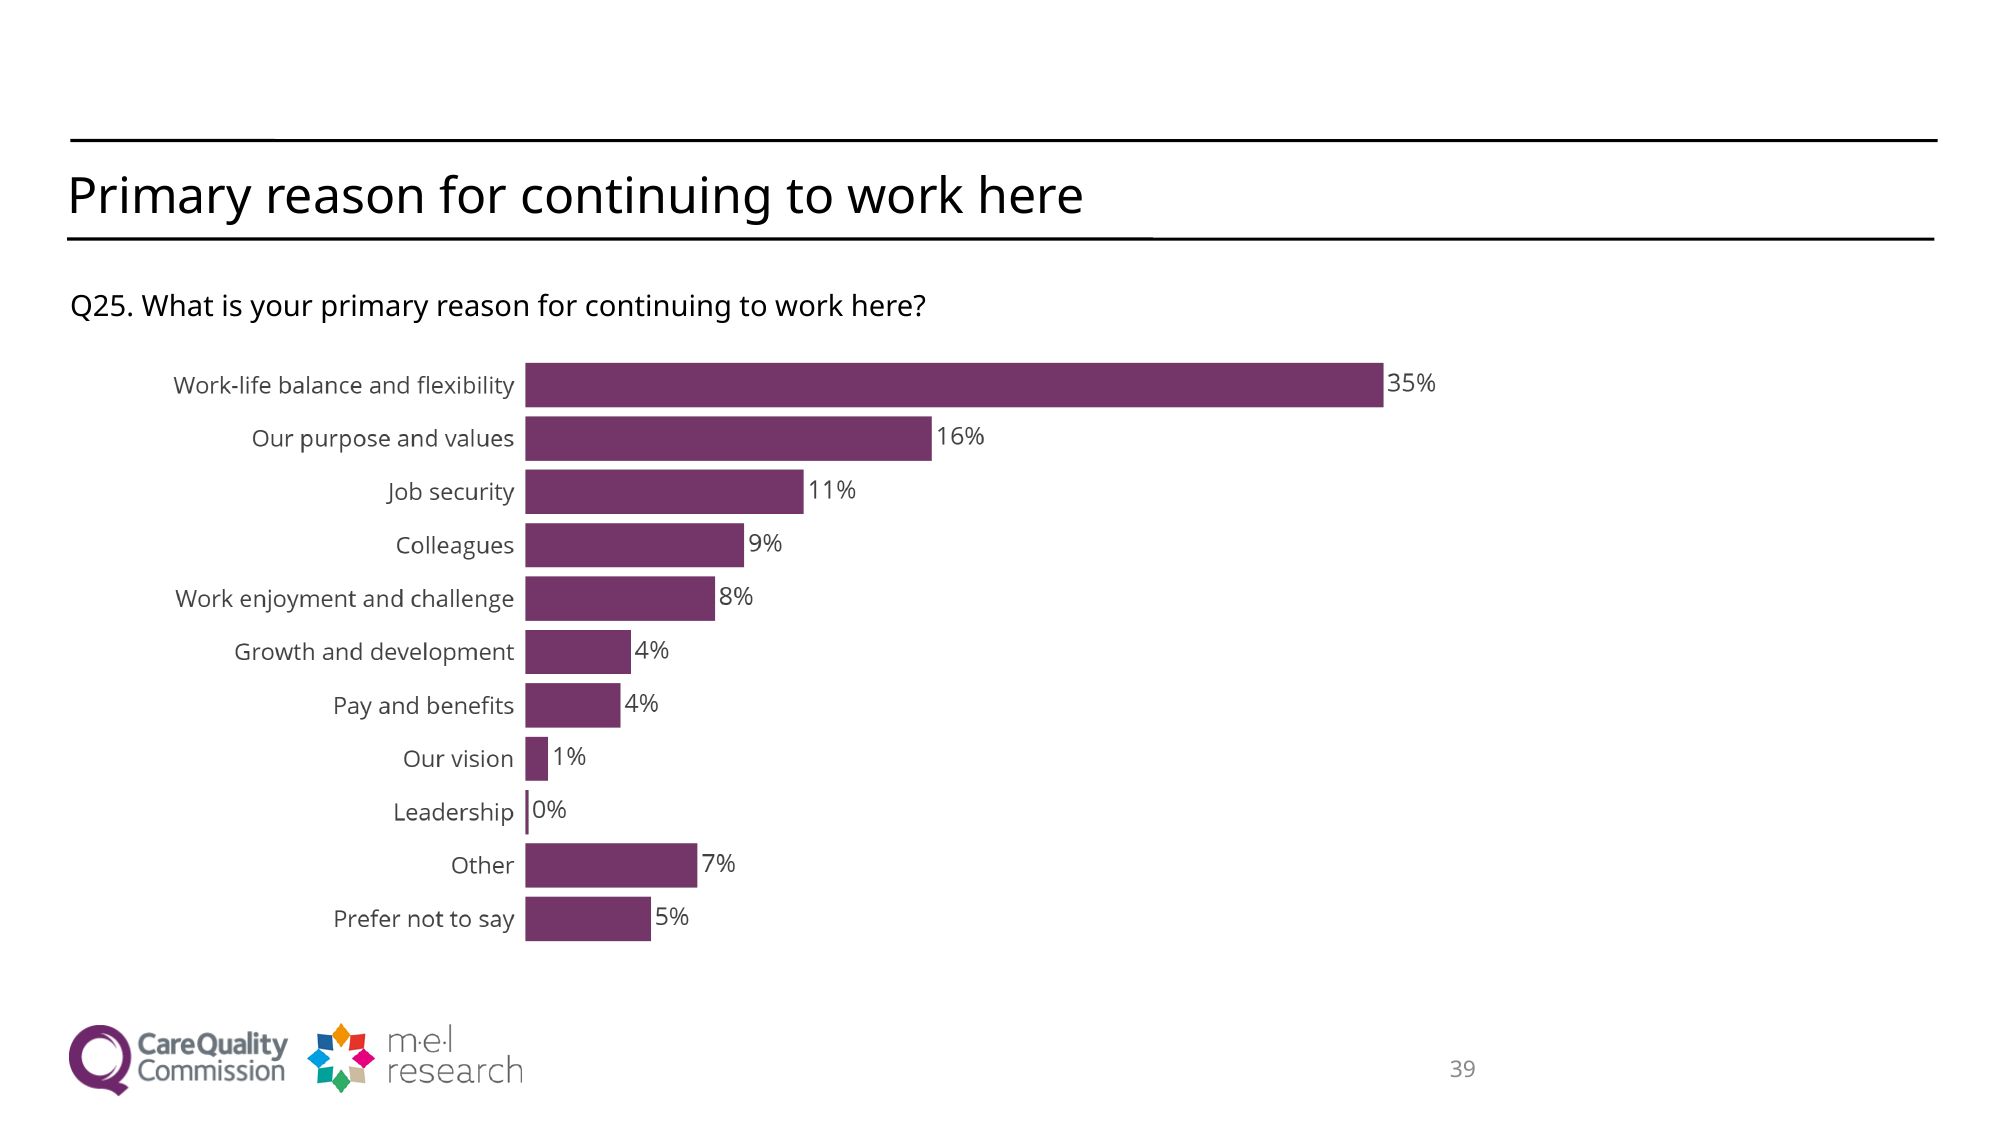

# Primary reason for continuing to work here
Q25. What is your primary reason for continuing to work here?